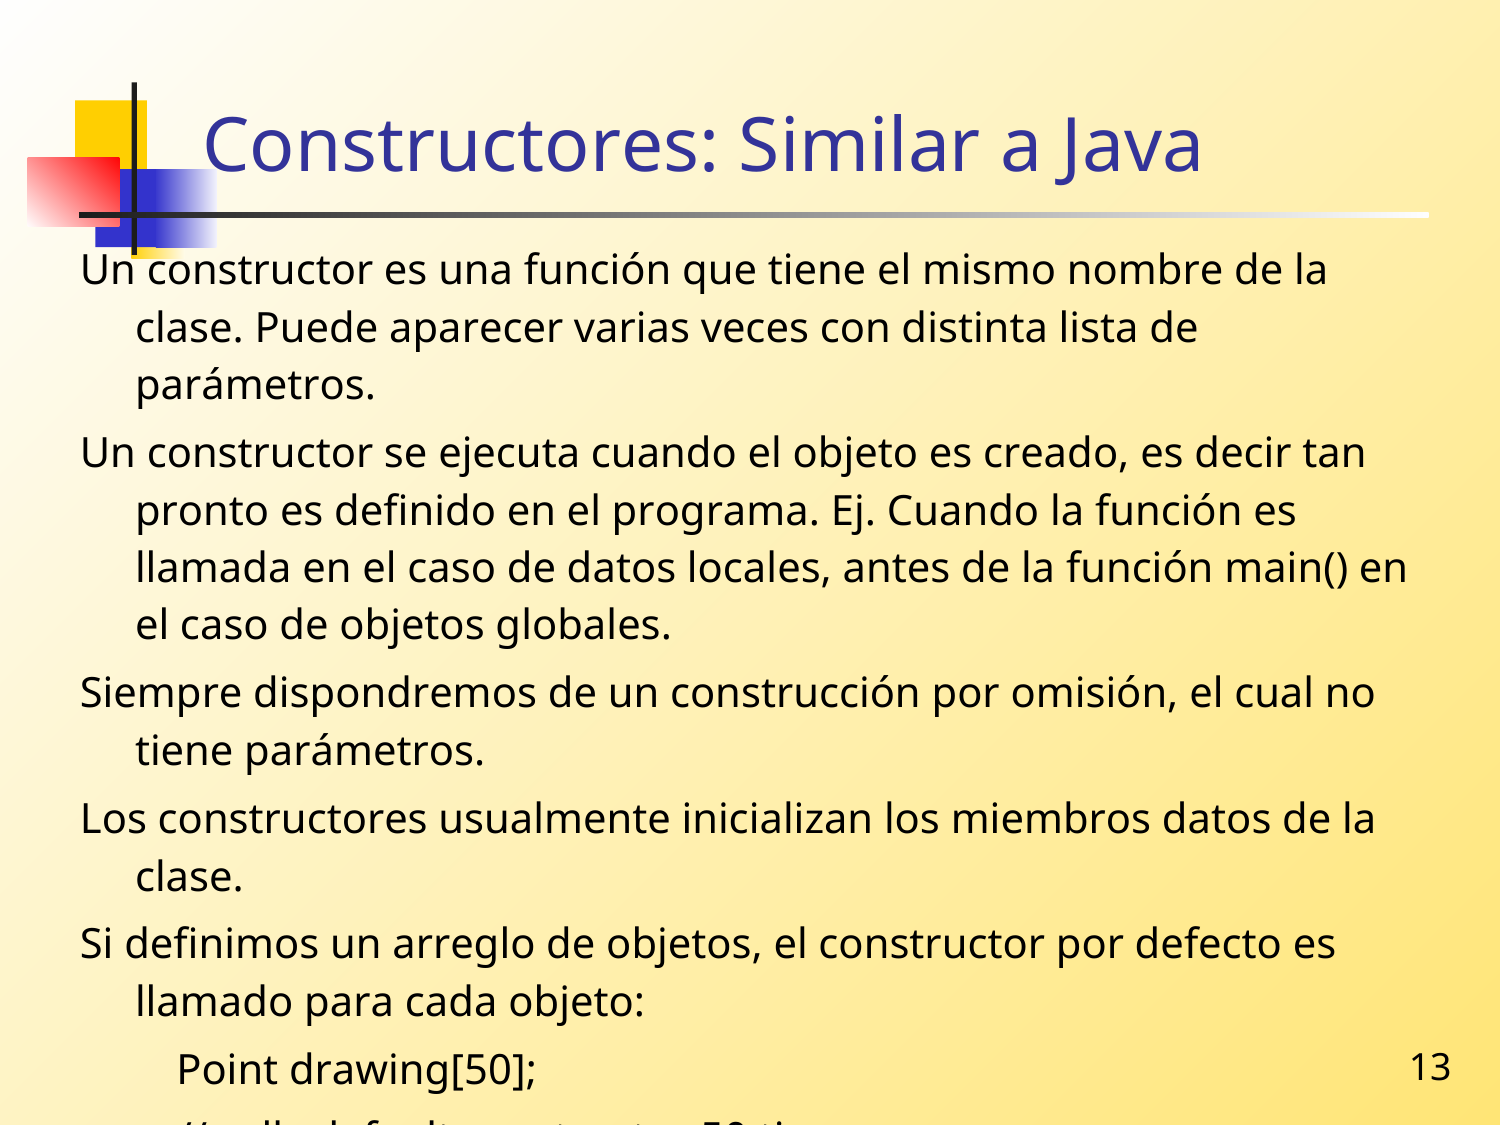

# Constructores: Similar a Java
Un constructor es una función que tiene el mismo nombre de la clase. Puede aparecer varias veces con distinta lista de parámetros.
Un constructor se ejecuta cuando el objeto es creado, es decir tan pronto es definido en el programa. Ej. Cuando la función es llamada en el caso de datos locales, antes de la función main() en el caso de objetos globales.
Siempre dispondremos de un construcción por omisión, el cual no tiene parámetros.
Los constructores usualmente inicializan los miembros datos de la clase.
Si definimos un arreglo de objetos, el constructor por defecto es llamado para cada objeto:
 Point drawing[50];
 // calls default constructor 50 times
13